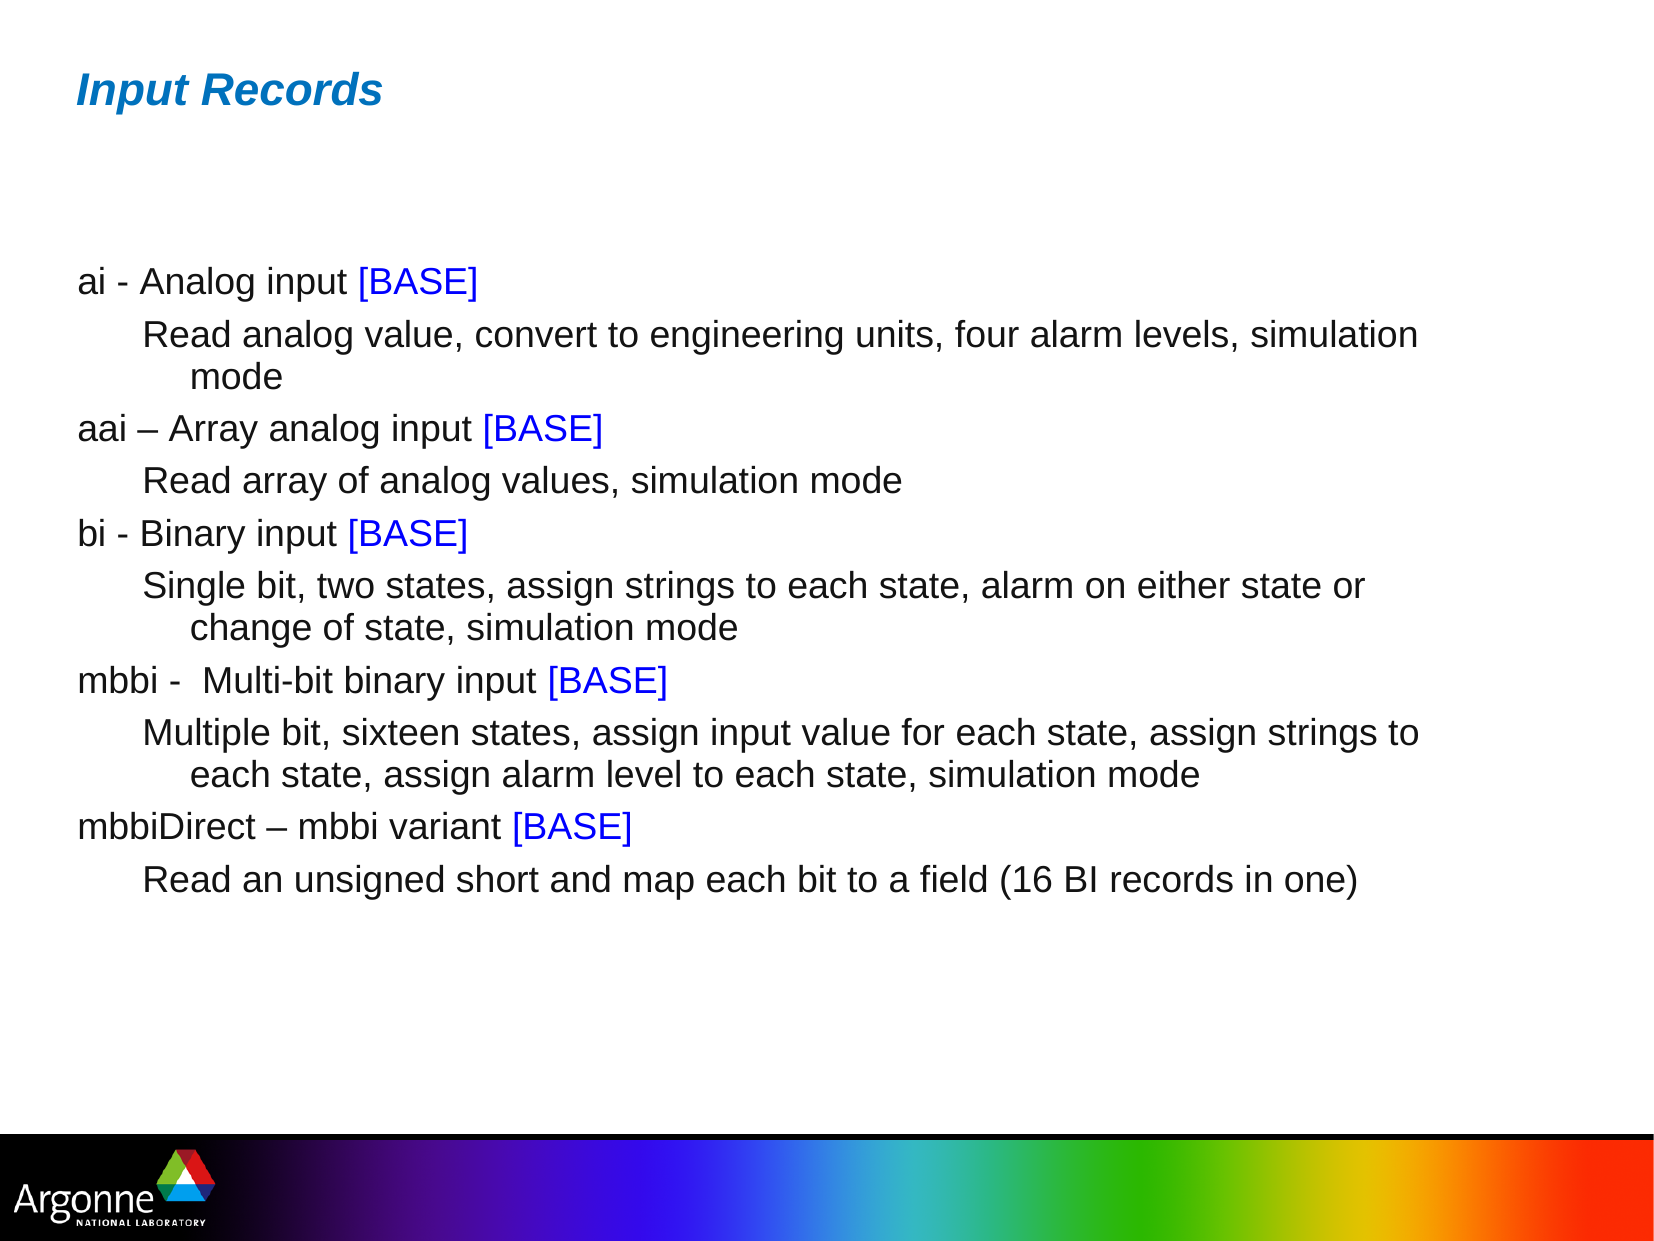

# Input Records
ai - Analog input [BASE]
Read analog value, convert to engineering units, four alarm levels, simulation mode
aai – Array analog input [BASE]
Read array of analog values, simulation mode
bi - Binary input [BASE]
Single bit, two states, assign strings to each state, alarm on either state or change of state, simulation mode
mbbi - Multi-bit binary input [BASE]
Multiple bit, sixteen states, assign input value for each state, assign strings to each state, assign alarm level to each state, simulation mode
mbbiDirect – mbbi variant [BASE]
Read an unsigned short and map each bit to a field (16 BI records in one)